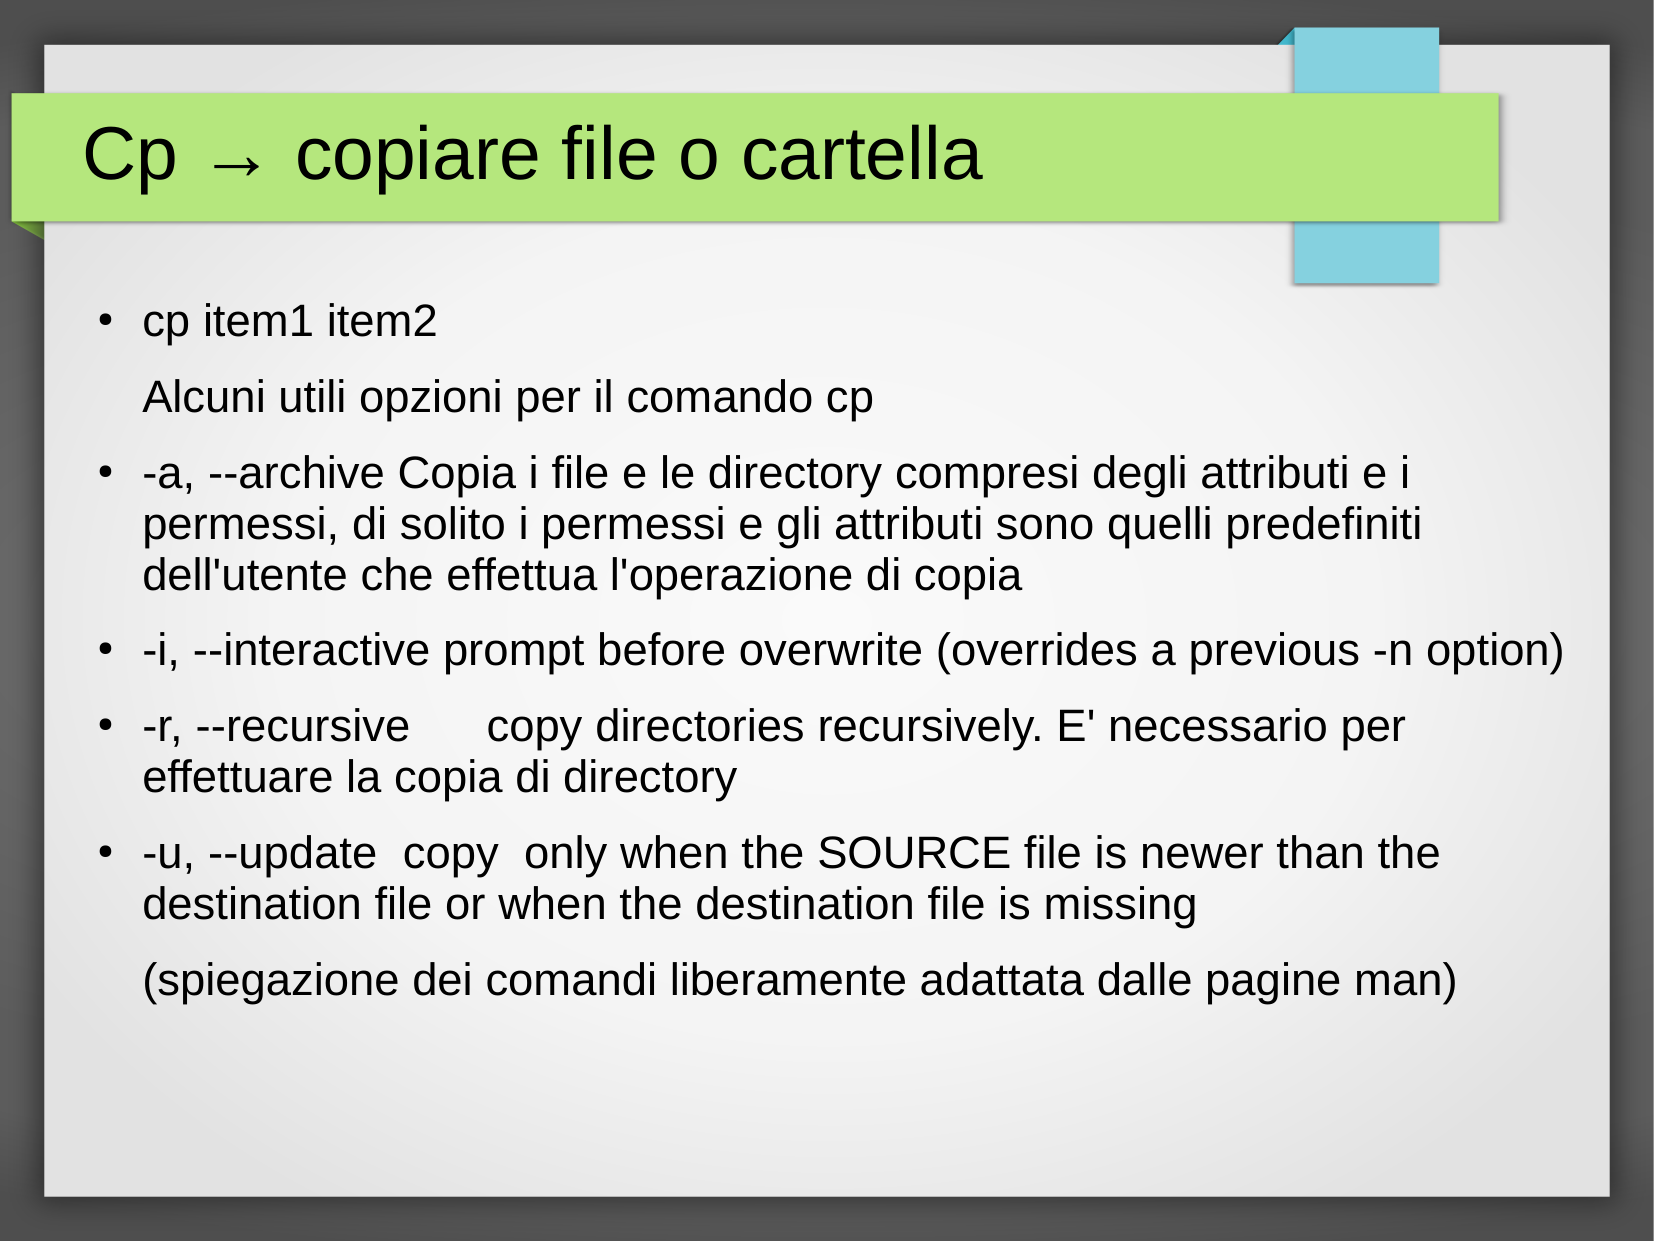

# Cp → copiare file o cartella
cp item1 item2
Alcuni utili opzioni per il comando cp
-a, --archive Copia i file e le directory compresi degli attributi e i permessi, di solito i permessi e gli attributi sono quelli predefiniti dell'utente che effettua l'operazione di copia
-i, --interactive prompt before overwrite (overrides a previous -n option)
-r, --recursive copy directories recursively. E' necessario per effettuare la copia di directory
-u, --update copy only when the SOURCE file is newer than the destination file or when the destination file is missing
(spiegazione dei comandi liberamente adattata dalle pagine man)